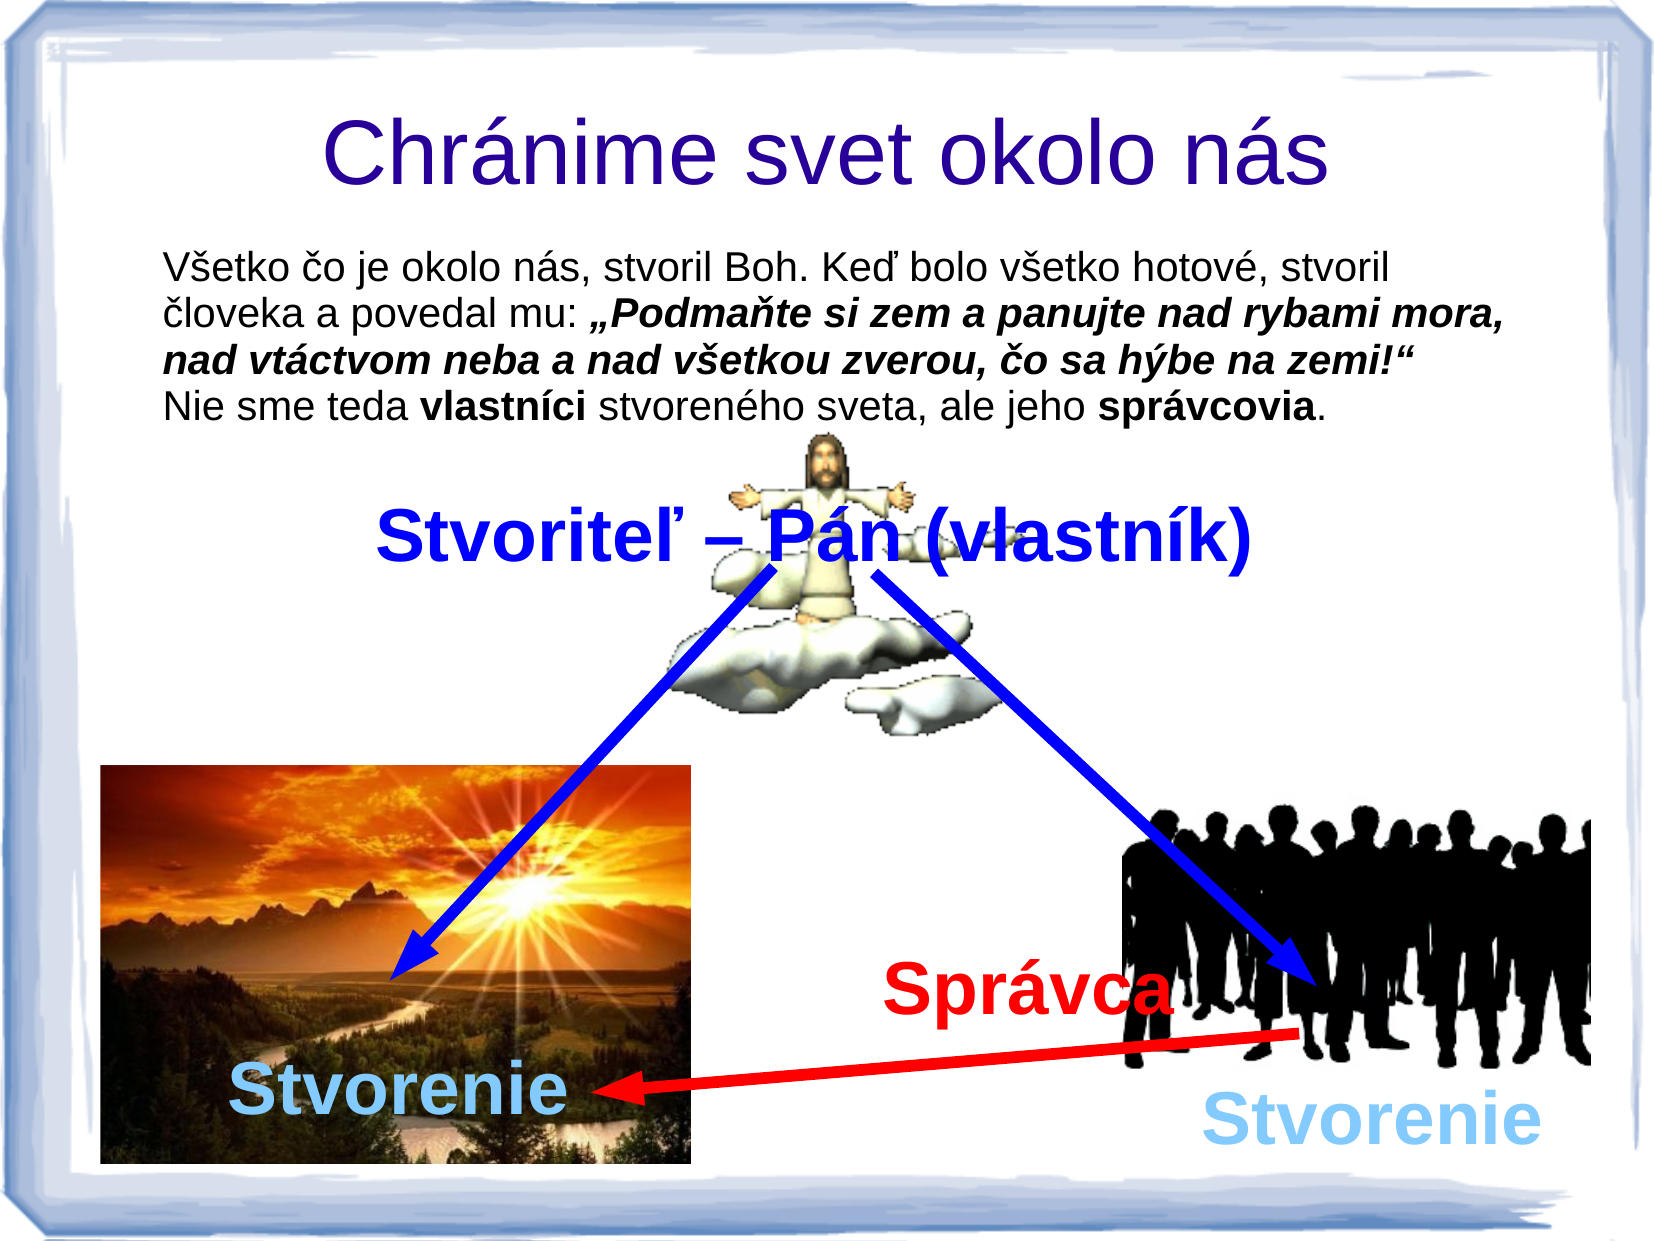

# Chránime svet okolo nás
Všetko čo je okolo nás, stvoril Boh. Keď bolo všetko hotové, stvoril človeka a povedal mu: „Podmaňte si zem a panujte nad rybami mora, nad vtáctvom neba a nad všetkou zverou, čo sa hýbe na zemi!“
Nie sme teda vlastníci stvoreného sveta, ale jeho správcovia.
Stvoriteľ – Pán (vlastník)
Správca
Stvorenie
Stvorenie